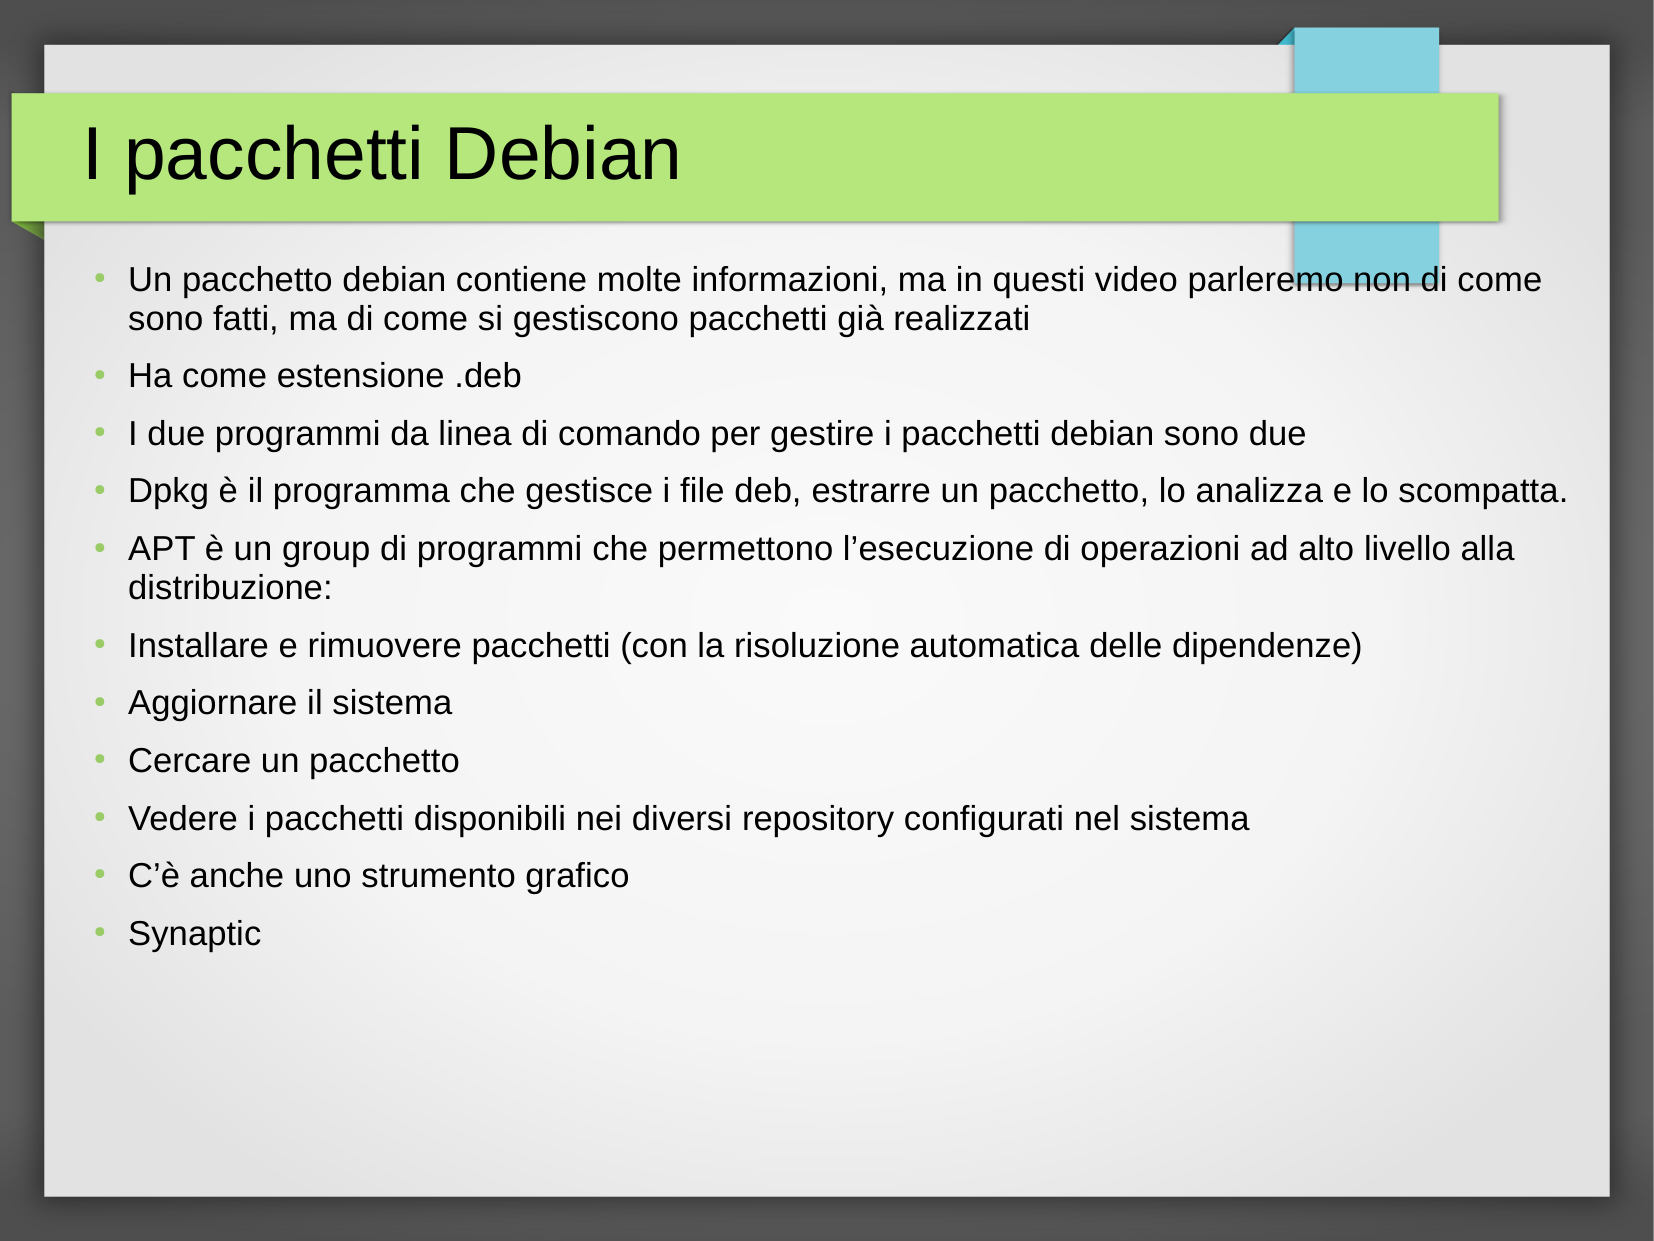

# I pacchetti Debian
Un pacchetto debian contiene molte informazioni, ma in questi video parleremo non di come sono fatti, ma di come si gestiscono pacchetti già realizzati
Ha come estensione .deb
I due programmi da linea di comando per gestire i pacchetti debian sono due
Dpkg è il programma che gestisce i file deb, estrarre un pacchetto, lo analizza e lo scompatta.
APT è un group di programmi che permettono l’esecuzione di operazioni ad alto livello alla distribuzione:
Installare e rimuovere pacchetti (con la risoluzione automatica delle dipendenze)
Aggiornare il sistema
Cercare un pacchetto
Vedere i pacchetti disponibili nei diversi repository configurati nel sistema
C’è anche uno strumento grafico
Synaptic